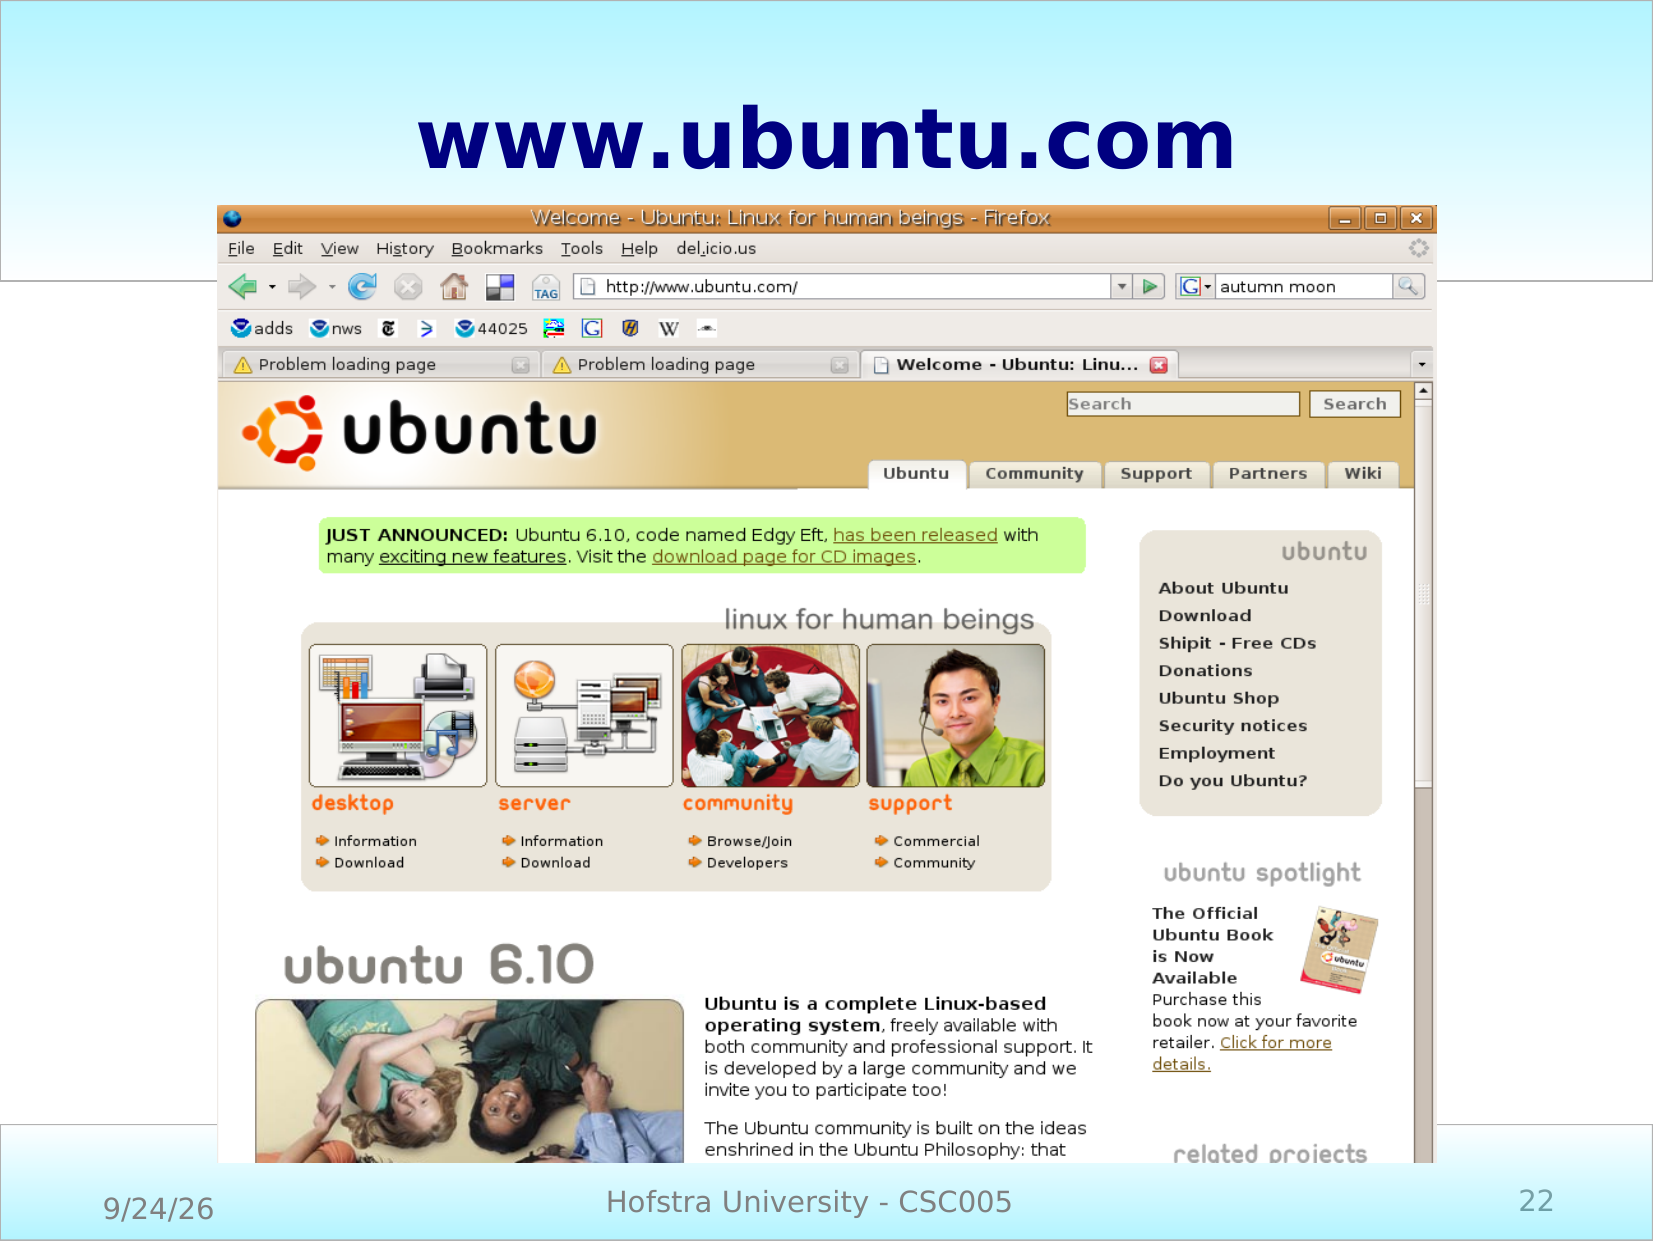

# www.ubuntu.com
22
Hofstra University - CSC005